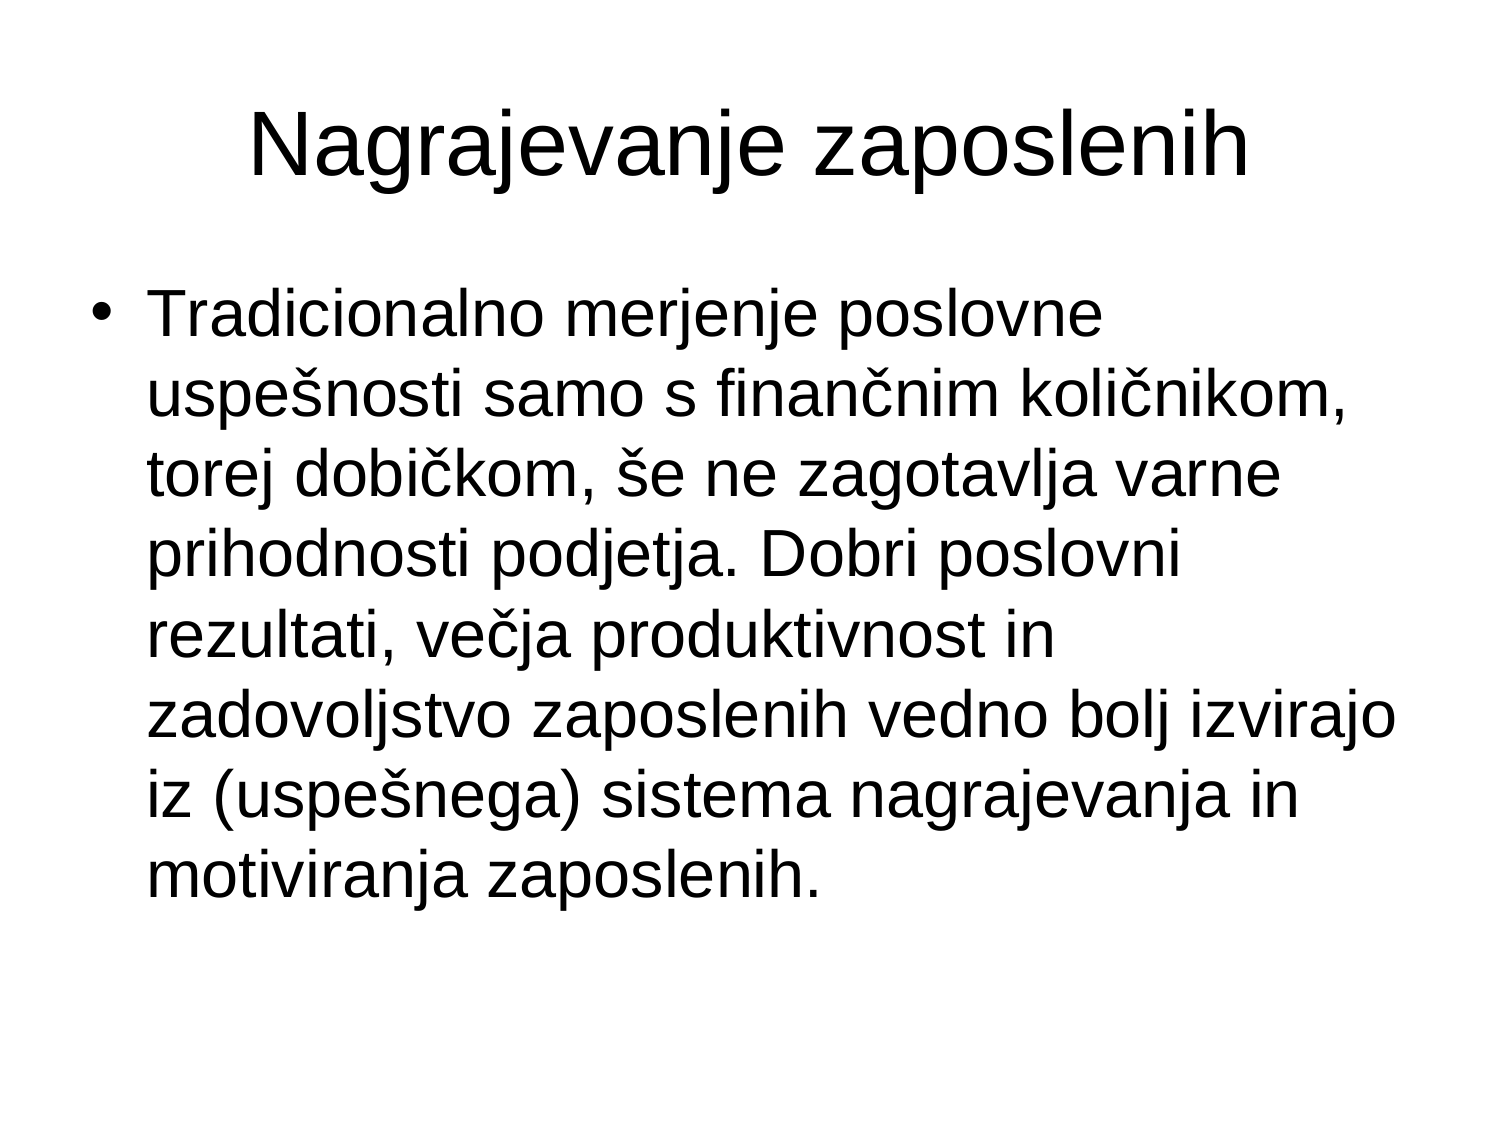

# Nagrajevanje zaposlenih
Tradicionalno merjenje poslovne uspešnosti samo s finančnim količnikom, torej dobičkom, še ne zagotavlja varne prihodnosti podjetja. Dobri poslovni rezultati, večja produktivnost in zadovoljstvo zaposlenih vedno bolj izvirajo iz (uspešnega) sistema nagrajevanja in motiviranja zaposlenih.